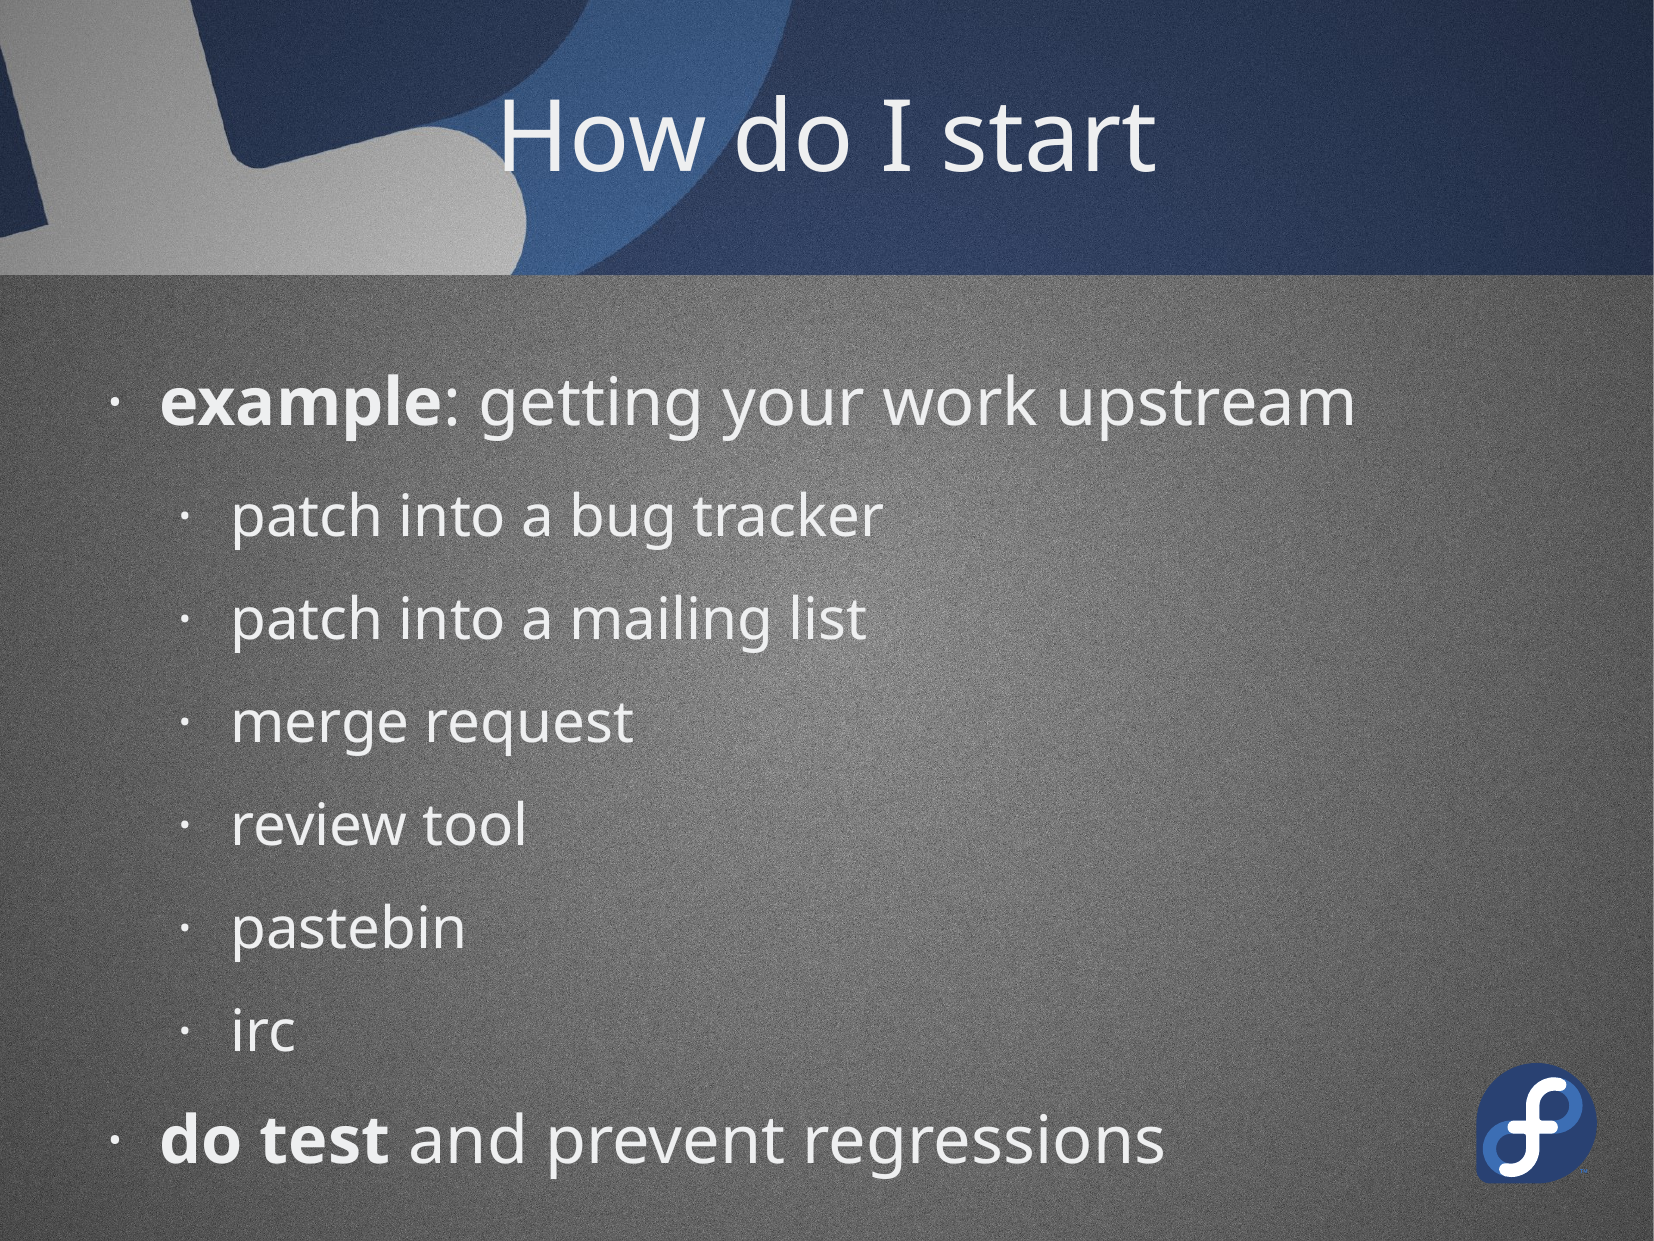

# How do I start
example: getting your work upstream
patch into a bug tracker
patch into a mailing list
merge request
review tool
pastebin
irc
do test and prevent regressions